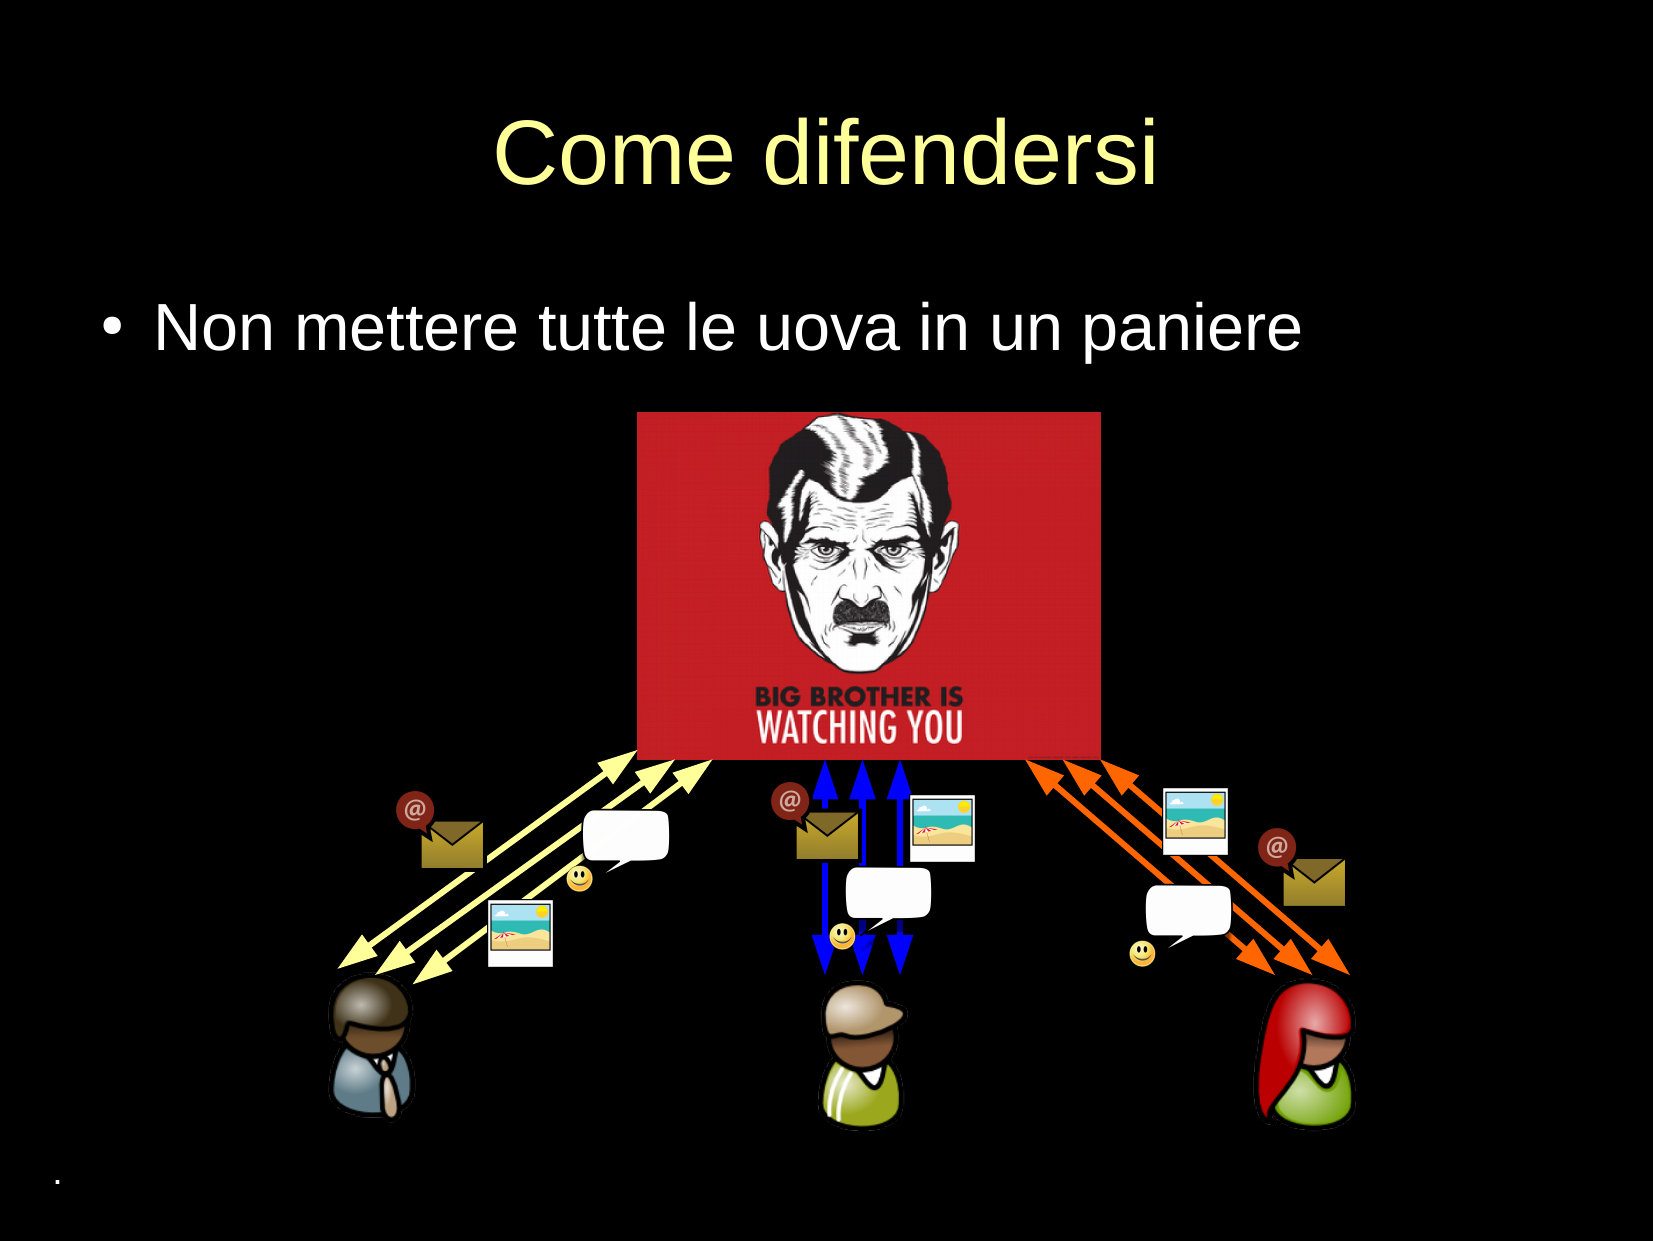

# Come difendersi
Non mettere tutte le uova in un paniere
.